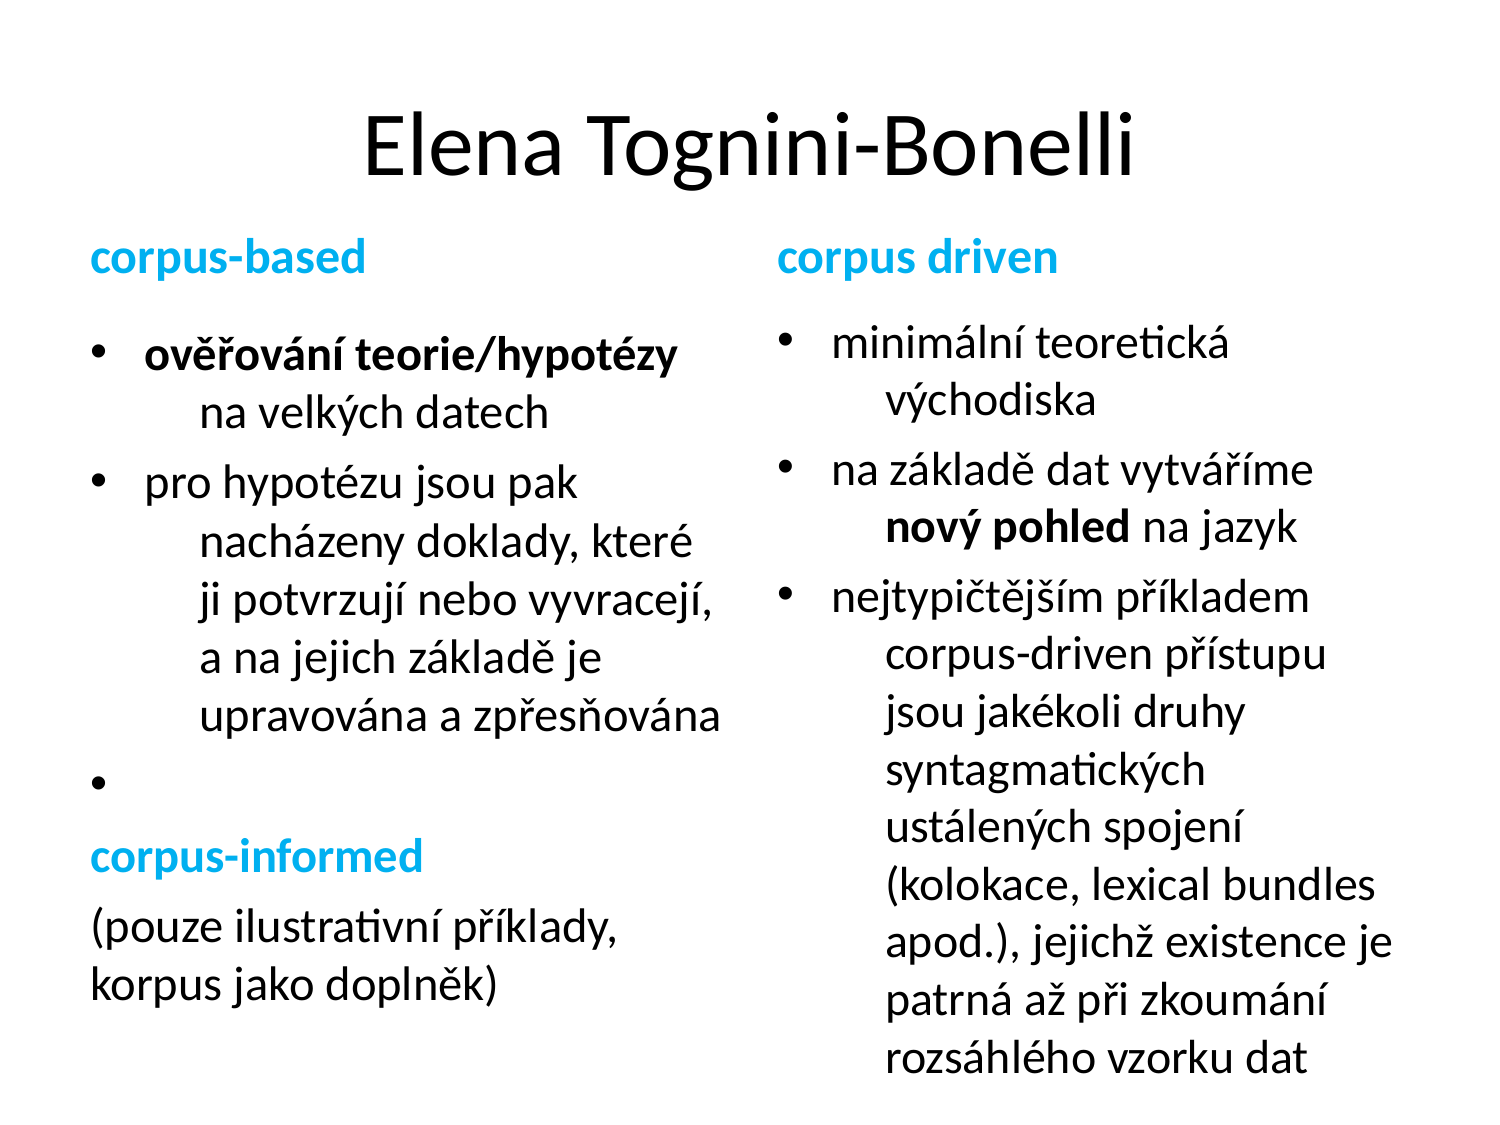

# Elena Tognini-Bonelli
corpus-based
corpus driven
minimální teoretická východiska
na základě dat vytváříme nový pohled na jazyk
nejtypičtějším příkladem corpus-driven přístupu jsou jakékoli druhy syntagmatických ustálených spojení (kolokace, lexical bundles apod.), jejichž existence je patrná až při zkoumání rozsáhlého vzorku dat
ověřování teorie/hypotézy na velkých datech
pro hypotézu jsou pak nacházeny doklady, které ji potvrzují nebo vyvracejí, a na jejich základě je upravována a zpřesňována
corpus-informed
(pouze ilustrativní příklady, korpus jako doplněk)